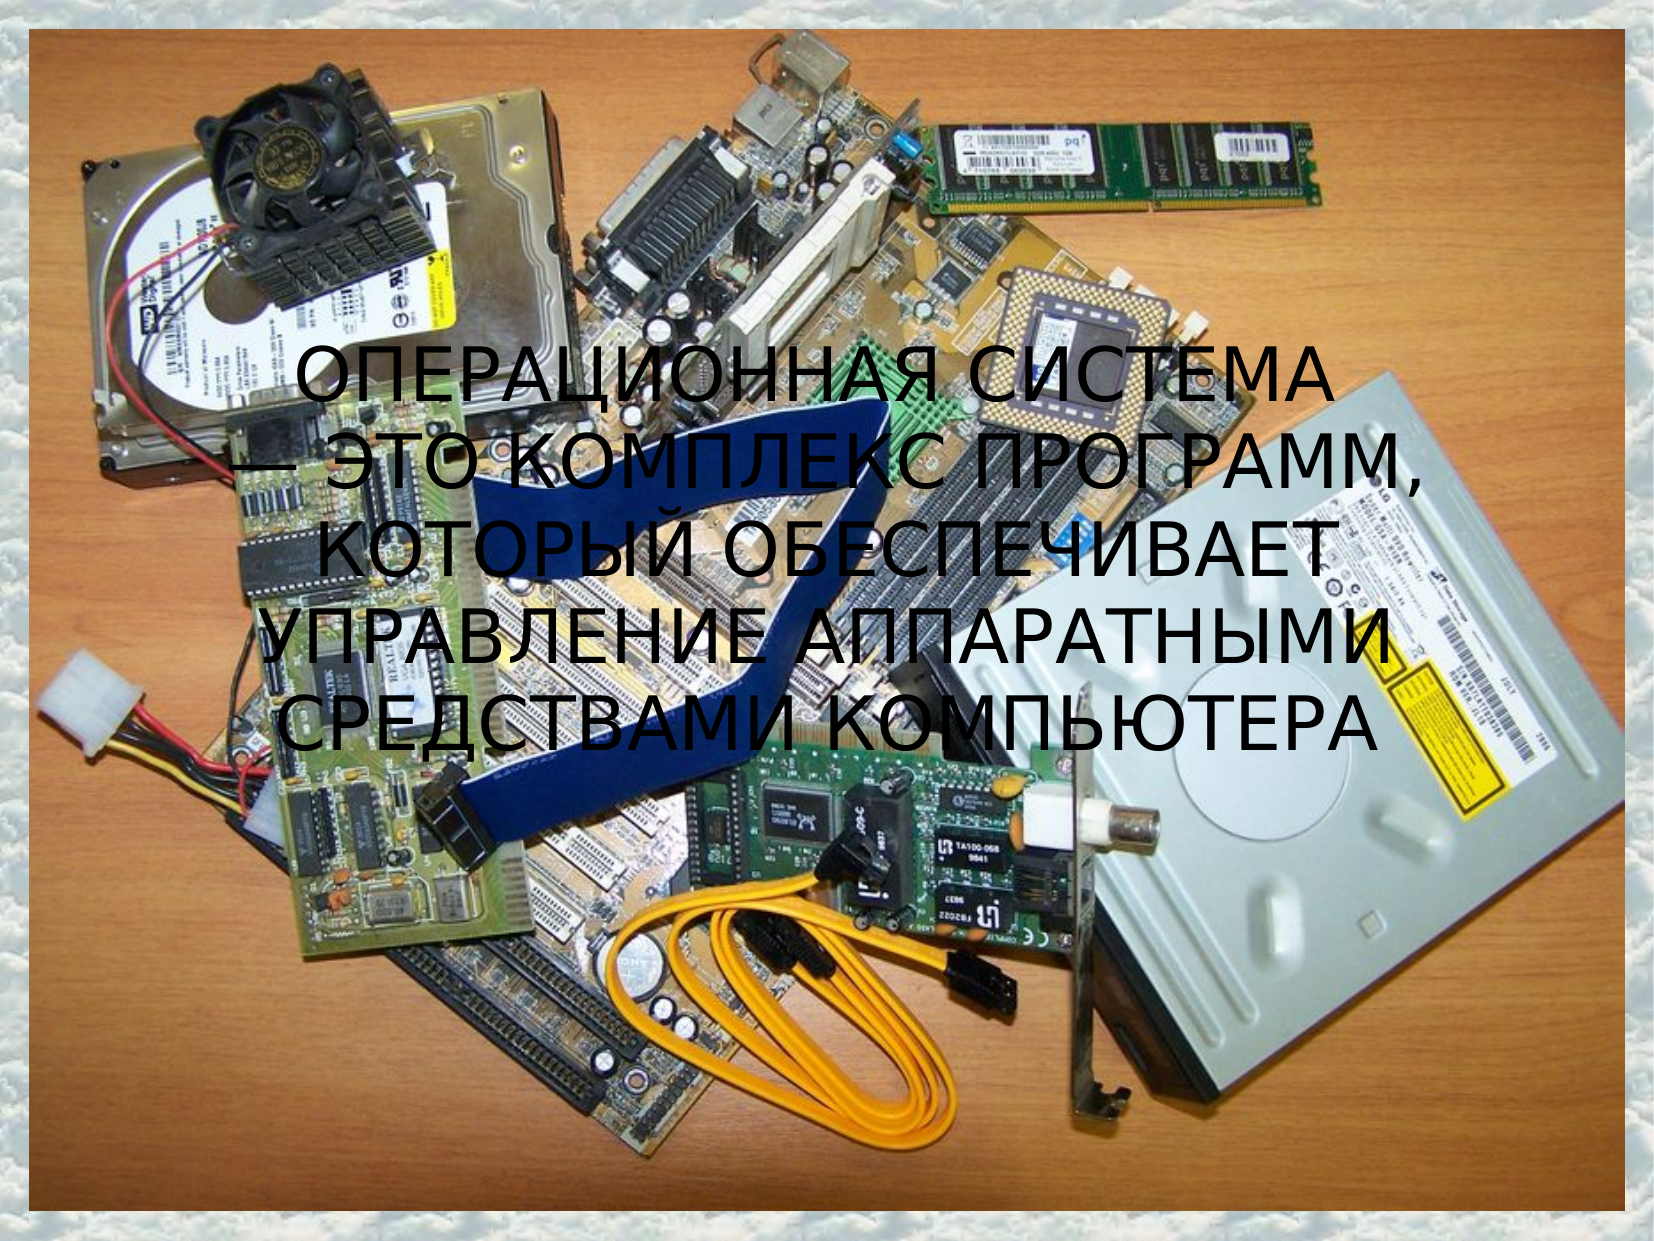

ОПЕРАЦИОННАЯ СИСТЕМА
— ЭТО КОМПЛЕКС ПРОГРАММ, КОТОРЫЙ ОБЕСПЕЧИВАЕТ УПРАВЛЕНИЕ АППАРАТНЫМИ СРЕДСТВАМИ КОМПЬЮТЕРА